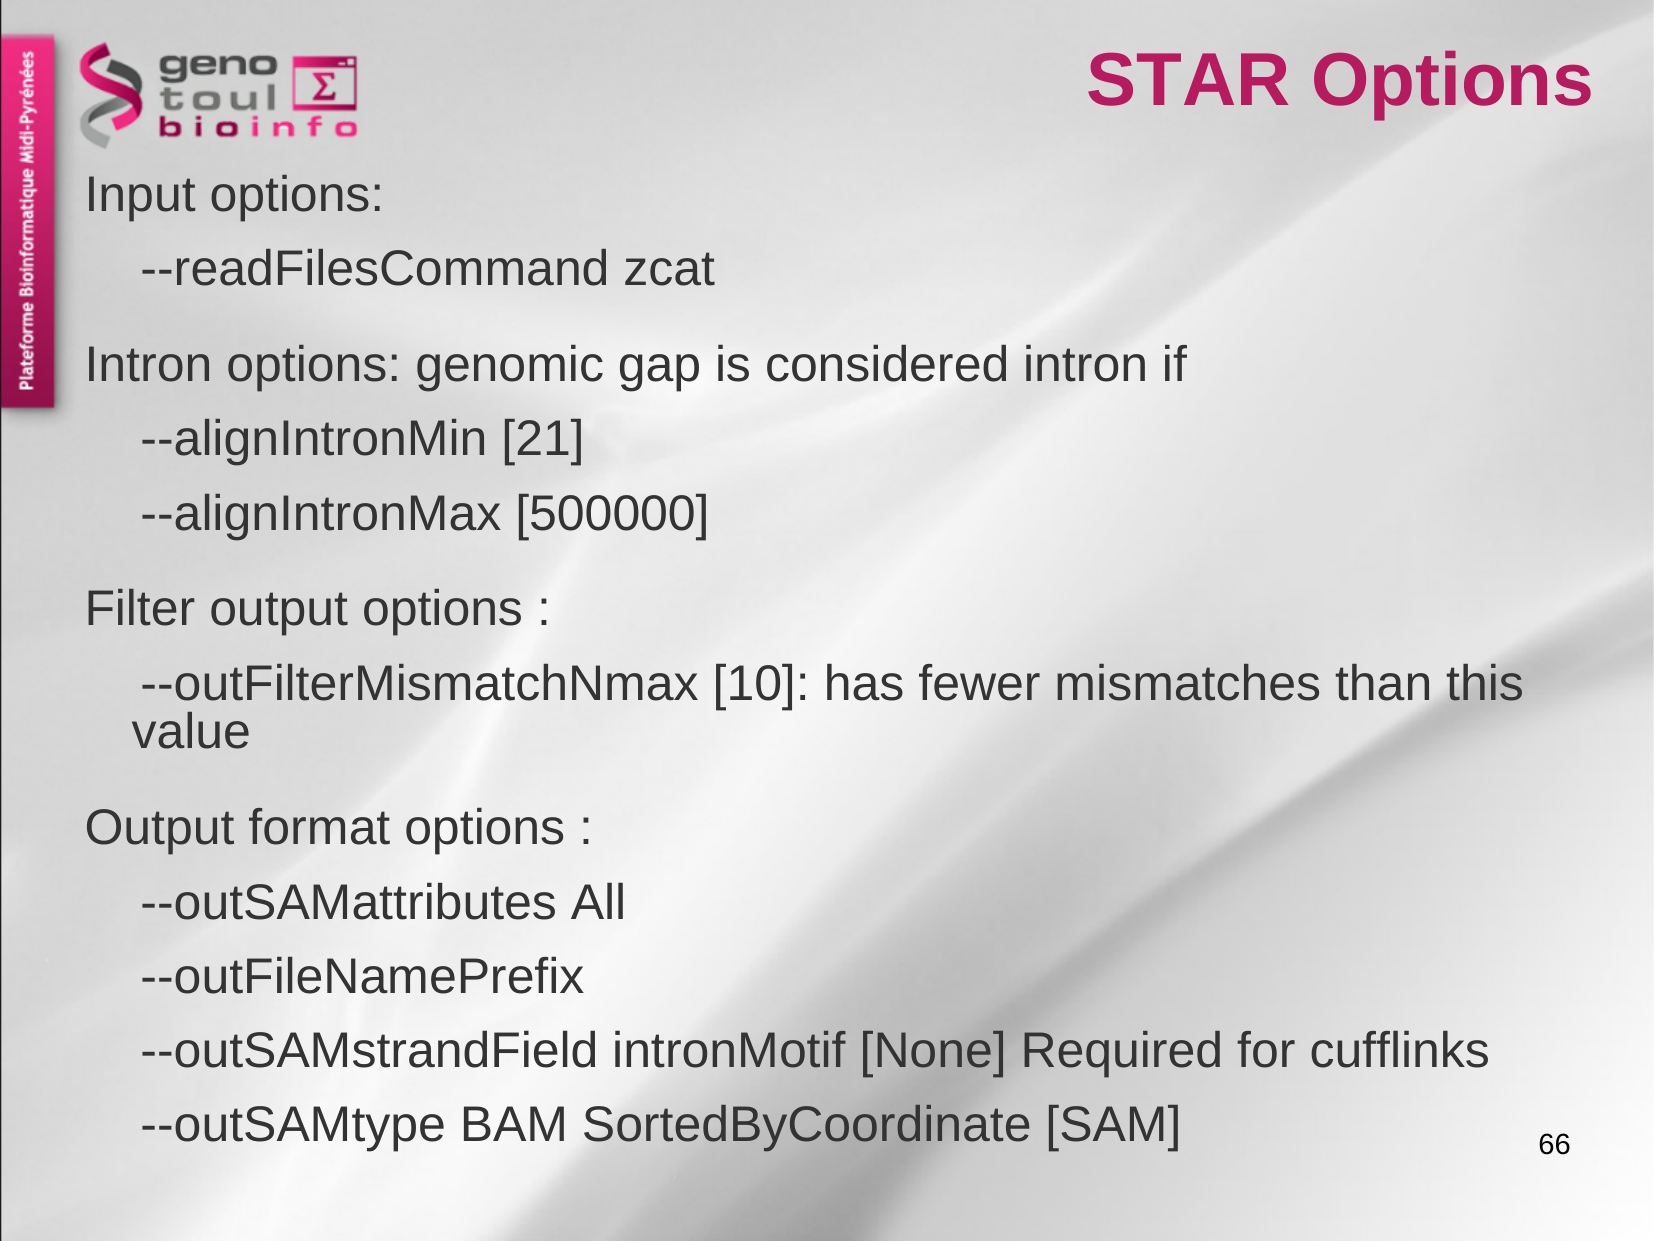

STAR Options
# Input options:
 --readFilesCommand zcat
Intron options: genomic gap is considered intron if
 --alignIntronMin [21]
 --alignIntronMax [500000]
Filter output options :
 --outFilterMismatchNmax [10]: has fewer mismatches than this value
Output format options :
 --outSAMattributes All
 --outFileNamePrefix
 --outSAMstrandField intronMotif [None] Required for cufflinks
 --outSAMtype BAM SortedByCoordinate [SAM]